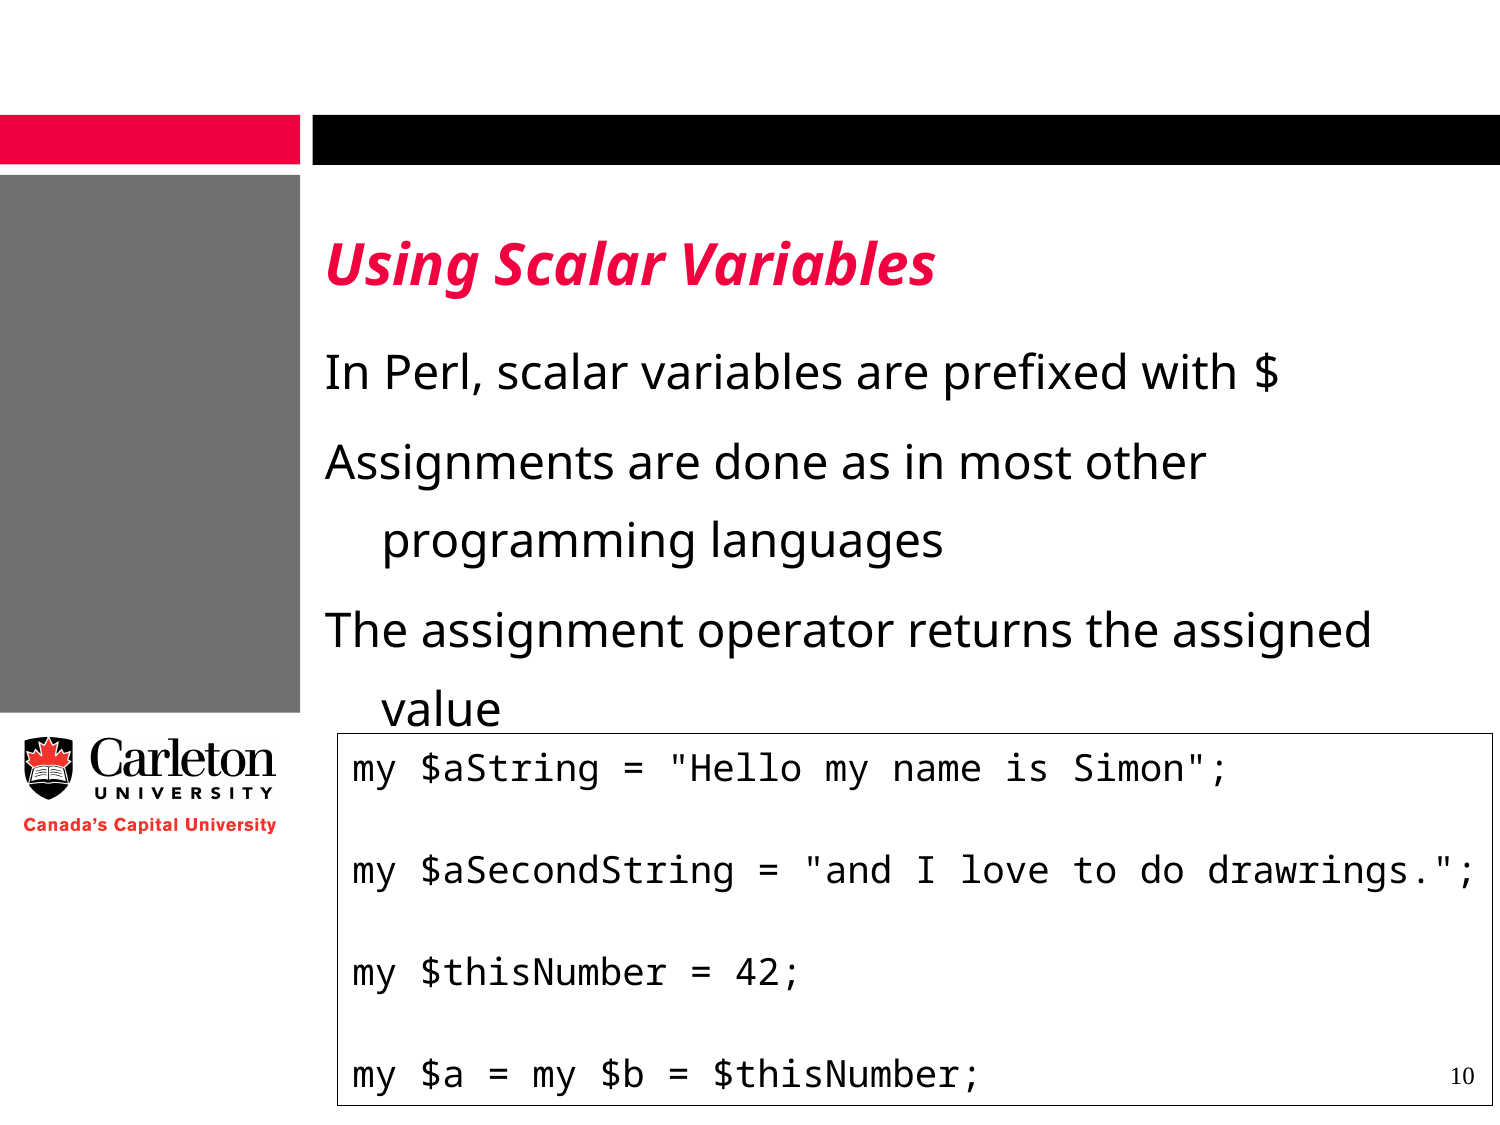

# Using Scalar Variables
In Perl, scalar variables are prefixed with $
Assignments are done as in most other programming languages
The assignment operator returns the assigned value
my $aString = "Hello my name is Simon";
my $aSecondString = "and I love to do drawrings.";
my $thisNumber = 42;
my $a = my $b = $thisNumber;
10